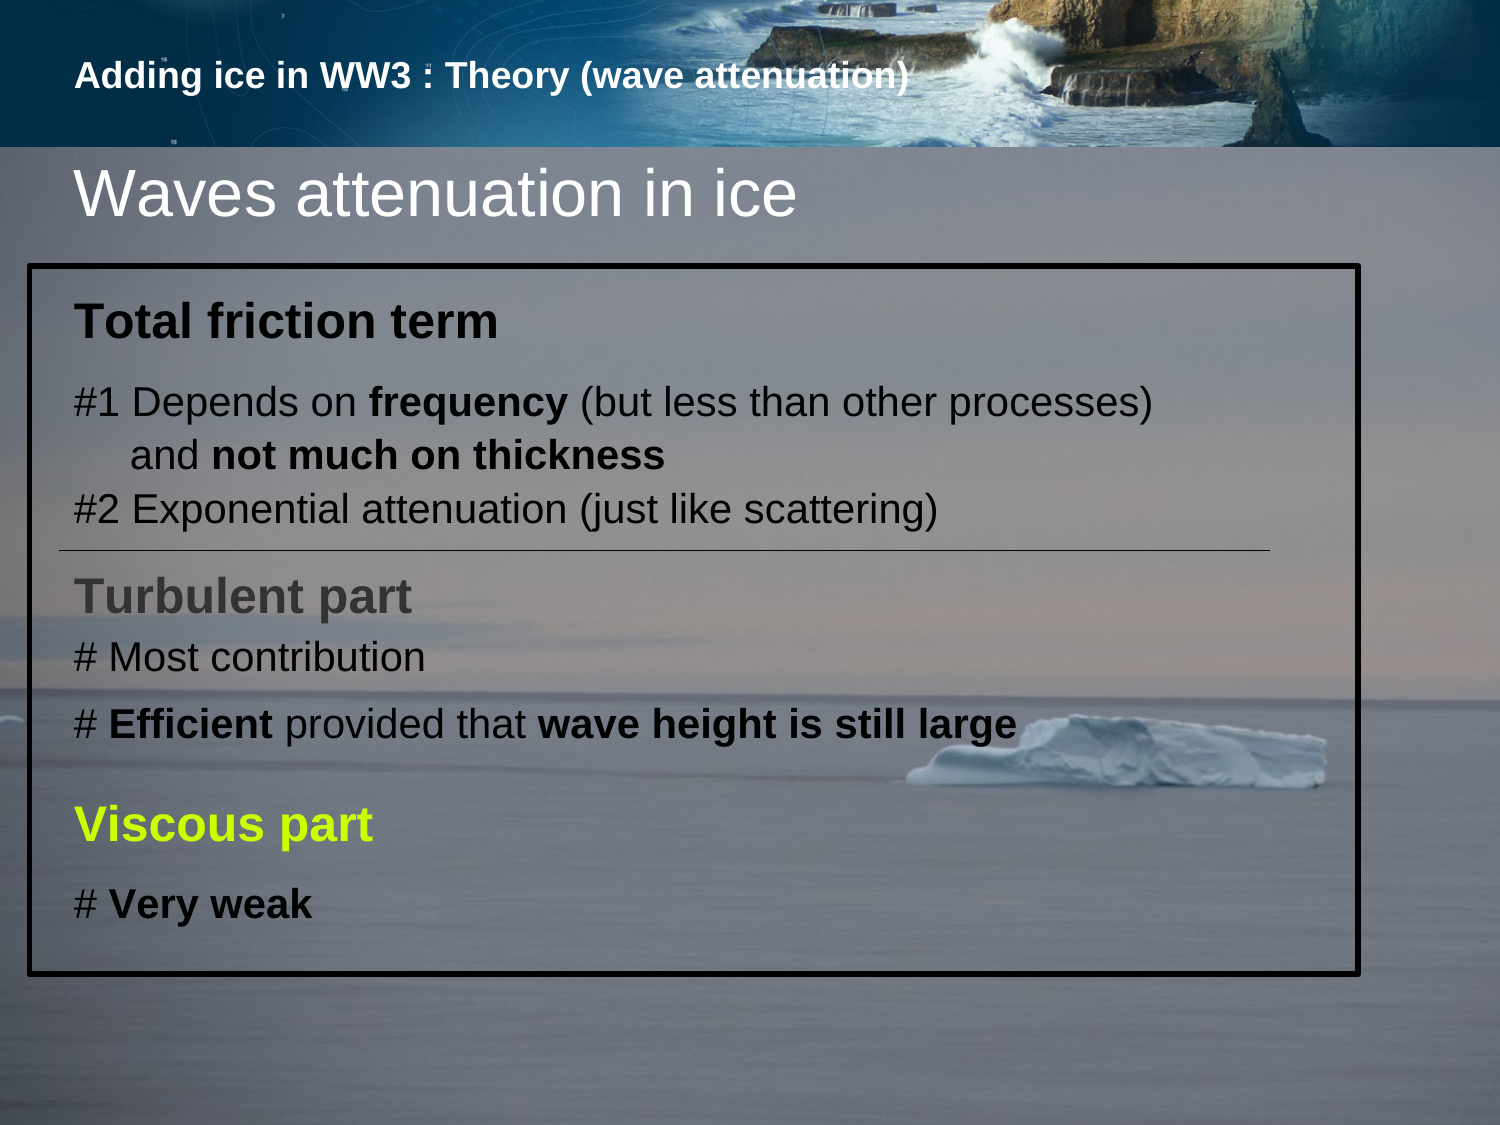

Adding ice in WW3 : Theory (wave attenuation)
# Waves attenuation in ice
Total friction term
#1 Depends on frequency (but less than other processes) and not much on thickness
#2 Exponential attenuation (just like scattering)
Turbulent part
# Most contribution
# Efficient provided that wave height is still large
Viscous part
# Very weak